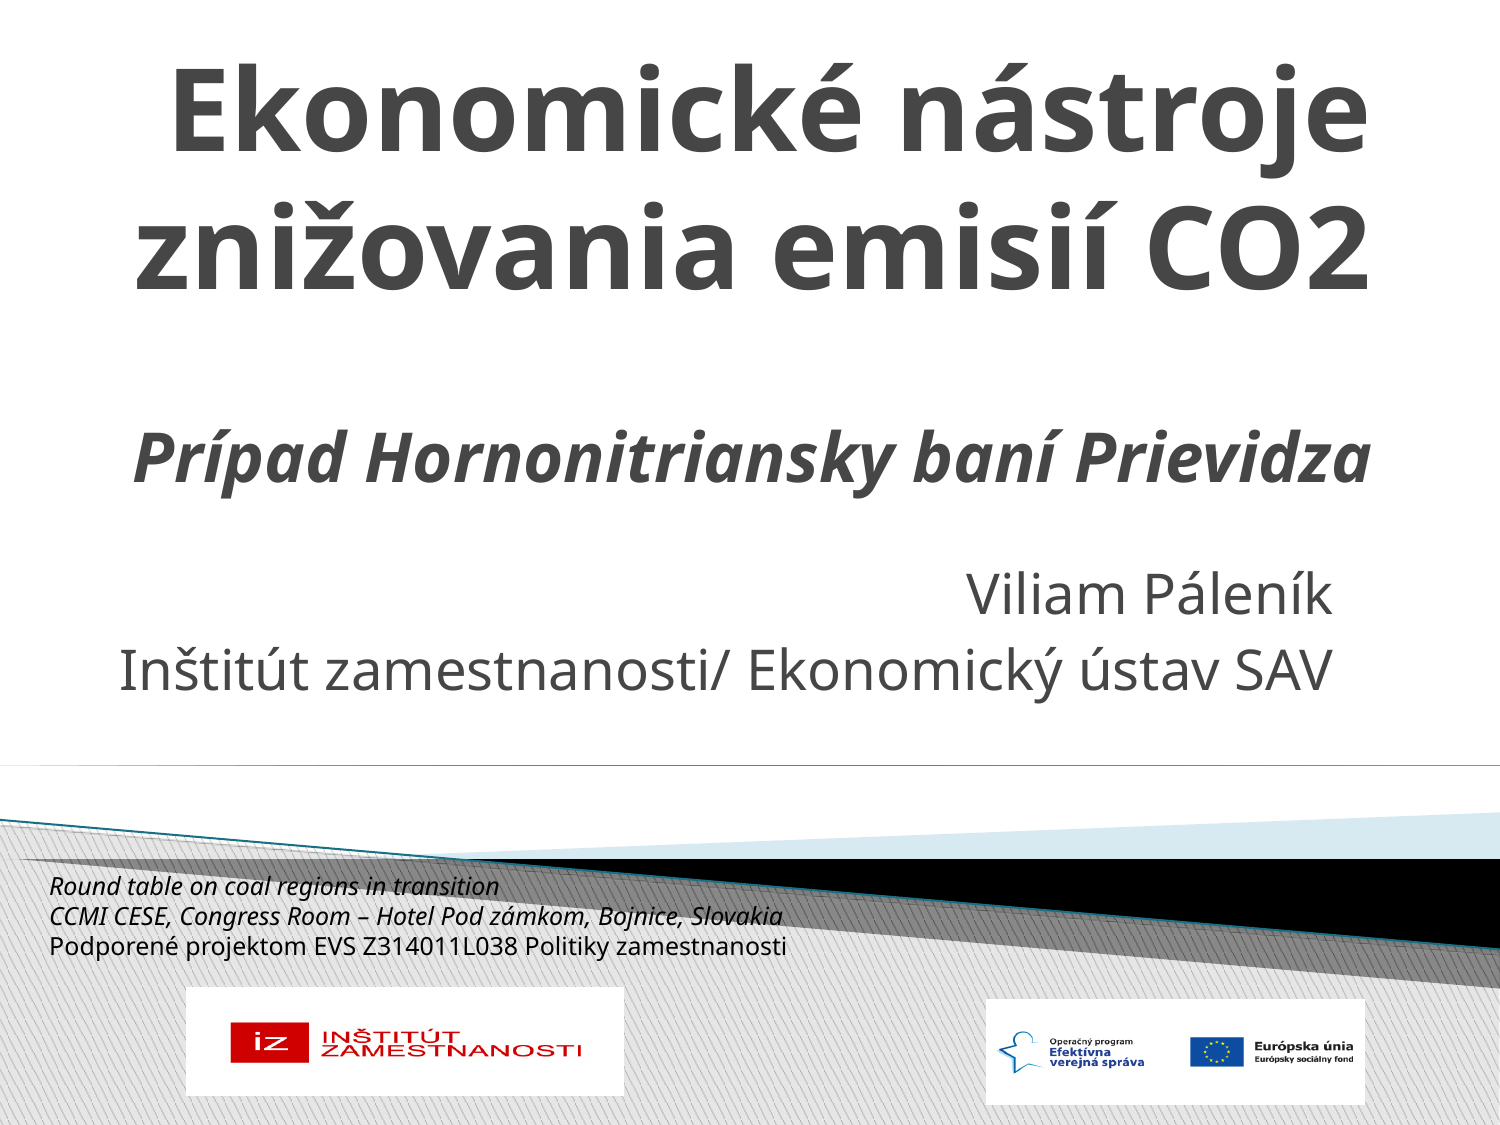

# Ekonomické nástroje znižovania emisií CO2 Prípad Hornonitriansky baní Prievidza
Viliam Páleník
Inštitút zamestnanosti/ Ekonomický ústav SAV
Round table on coal regions in transition
CCMI CESE, Congress Room – Hotel Pod zámkom, Bojnice, Slovakia
Podporené projektom EVS Z314011L038 Politiky zamestnanosti